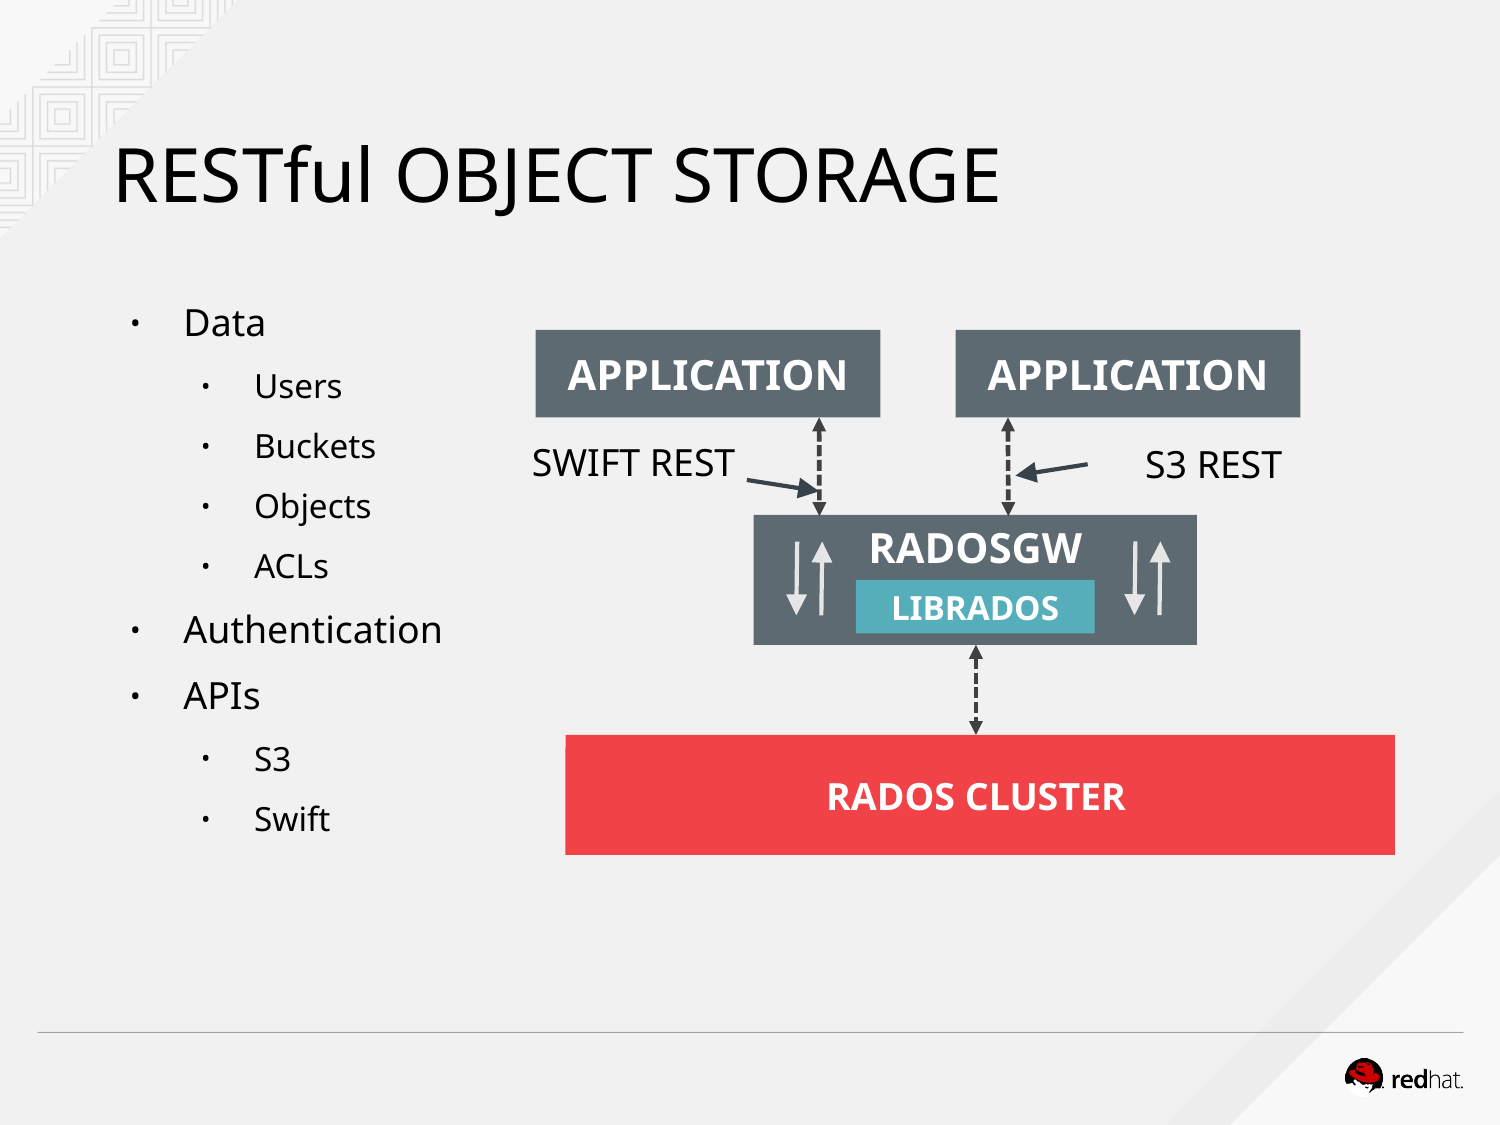

# RESTful OBJECT STORAGE
Data
Users
Buckets
Objects
ACLs
Authentication
APIs
S3
Swift
APPLICATION
APPLICATION
SWIFT REST
S3 REST
RADOSGW
LIBRADOS
RADOS CLUSTER